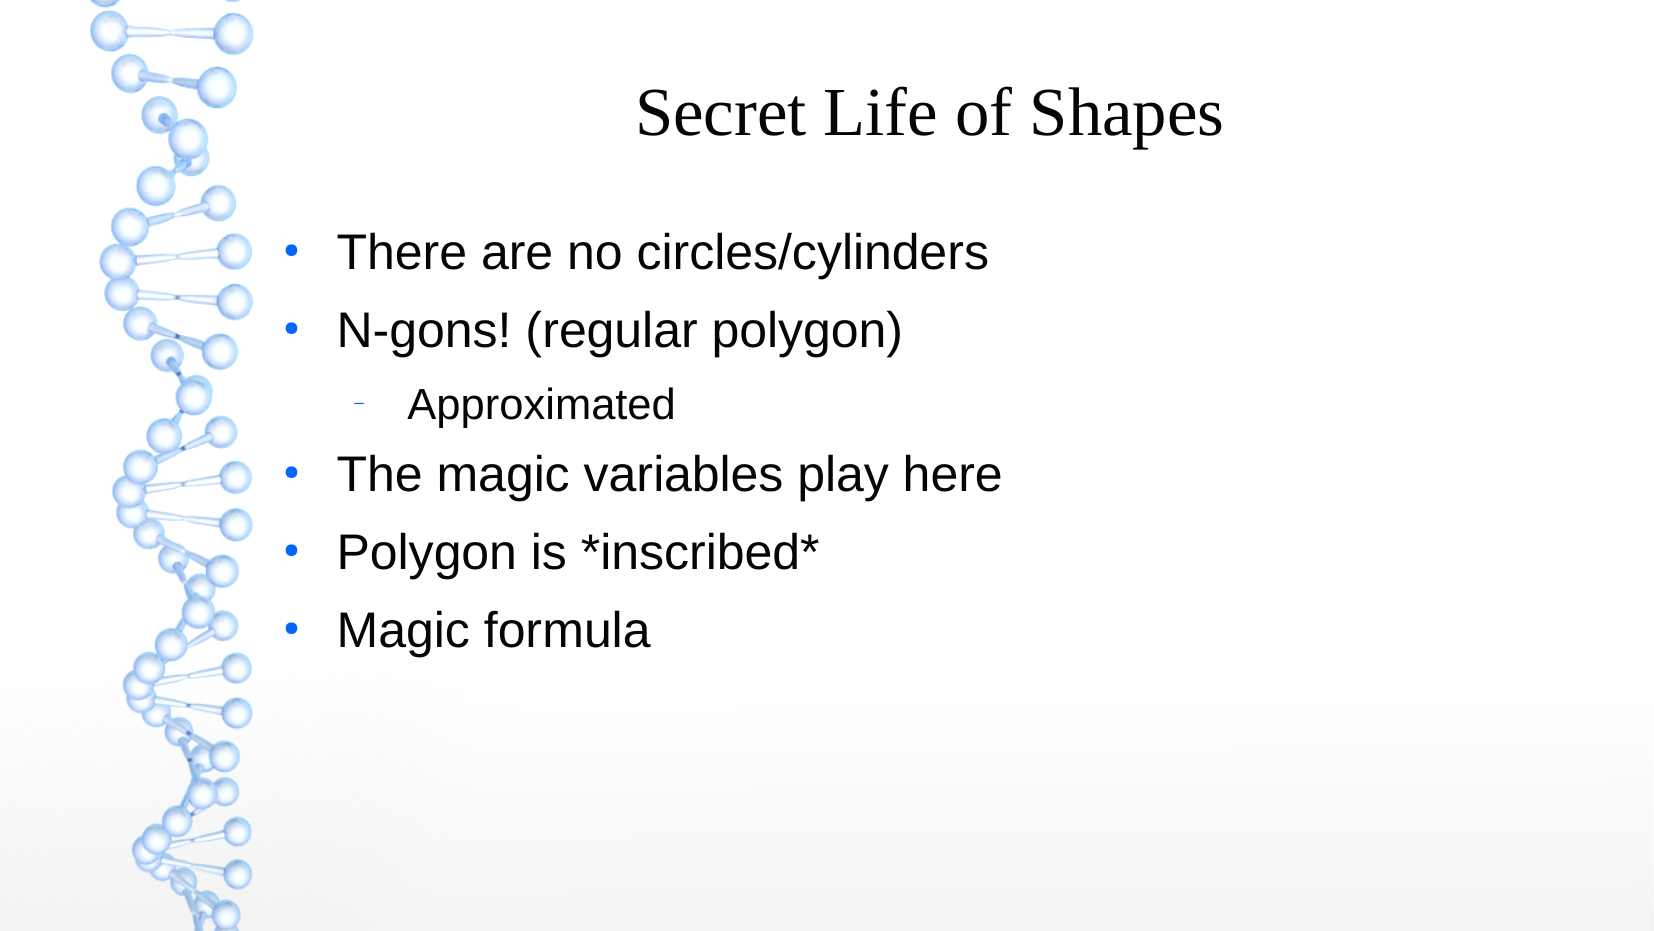

# Secret Life of Shapes
There are no circles/cylinders
N-gons! (regular polygon)
Approximated
The magic variables play here
Polygon is *inscribed*
Magic formula